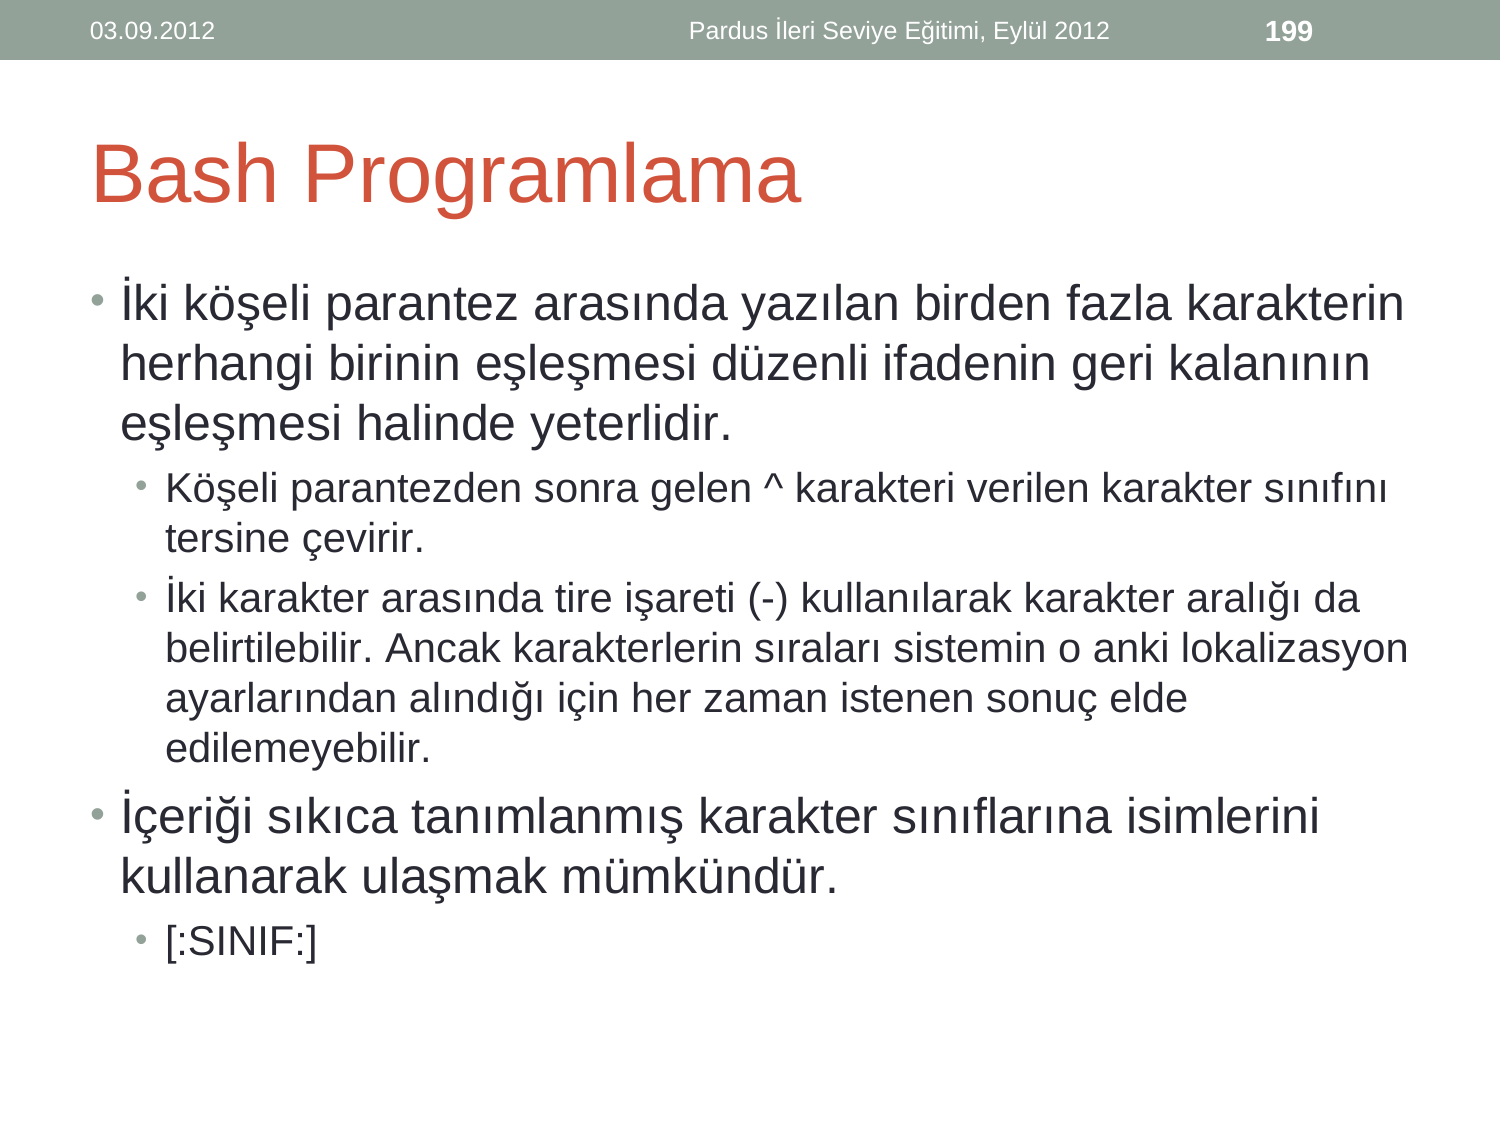

03.09.2012
Pardus İleri Seviye Eğitimi, Eylül 2012
# Bash Programlama
İki köşeli parantez arasında yazılan birden fazla karakterin herhangi birinin eşleşmesi düzenli ifadenin geri kalanının eşleşmesi halinde yeterlidir.
Köşeli parantezden sonra gelen ^ karakteri verilen karakter sınıfını tersine çevirir.
İki karakter arasında tire işareti (-) kullanılarak karakter aralığı da belirtilebilir. Ancak karakterlerin sıraları sistemin o anki lokalizasyon ayarlarından alındığı için her zaman istenen sonuç elde edilemeyebilir.
İçeriği sıkıca tanımlanmış karakter sınıflarına isimlerini kullanarak ulaşmak mümkündür.
[:SINIF:]